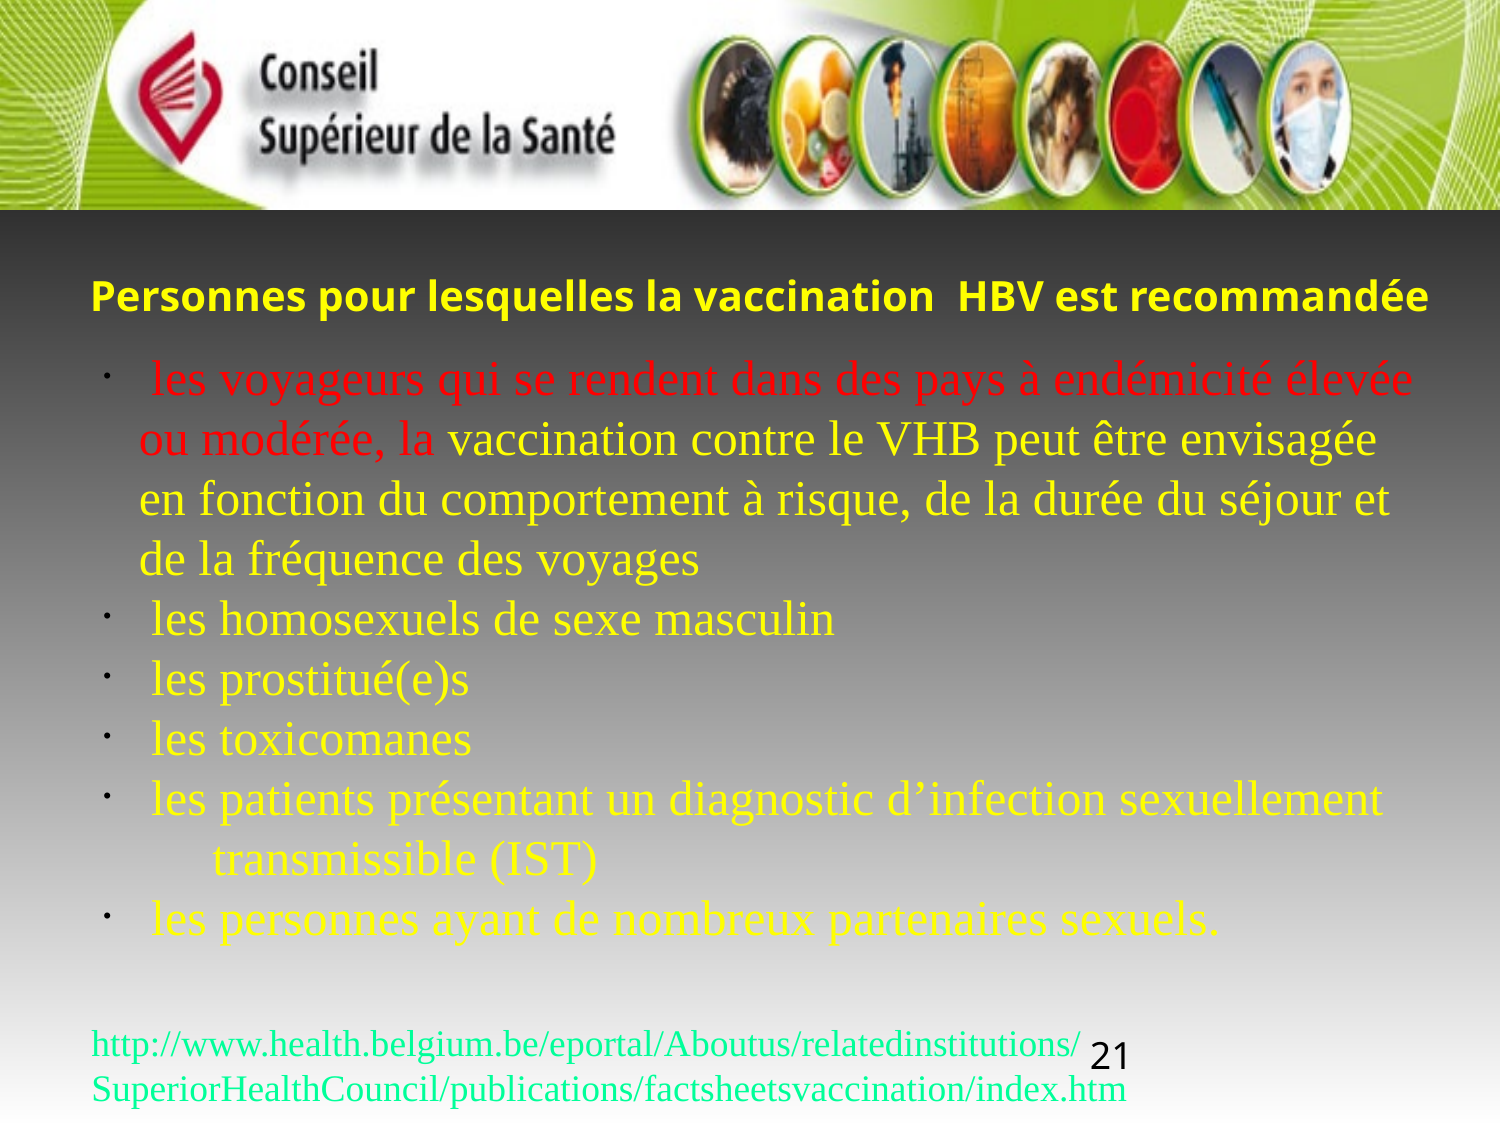

# Personnes pour lesquelles la vaccination HBV est recommandée
 les voyageurs qui se rendent dans des pays à endémicité élevée ou modérée, la vaccination contre le VHB peut être envisagée en fonction du comportement à risque, de la durée du séjour et de la fréquence des voyages
 les homosexuels de sexe masculin
 les prostitué(e)s
 les toxicomanes
 les patients présentant un diagnostic d’infection sexuellement 	transmissible (IST)
 les personnes ayant de nombreux partenaires sexuels.
http://www.health.belgium.be/eportal/Aboutus/relatedinstitutions/SuperiorHealthCouncil/publications/factsheetsvaccination/index.htm